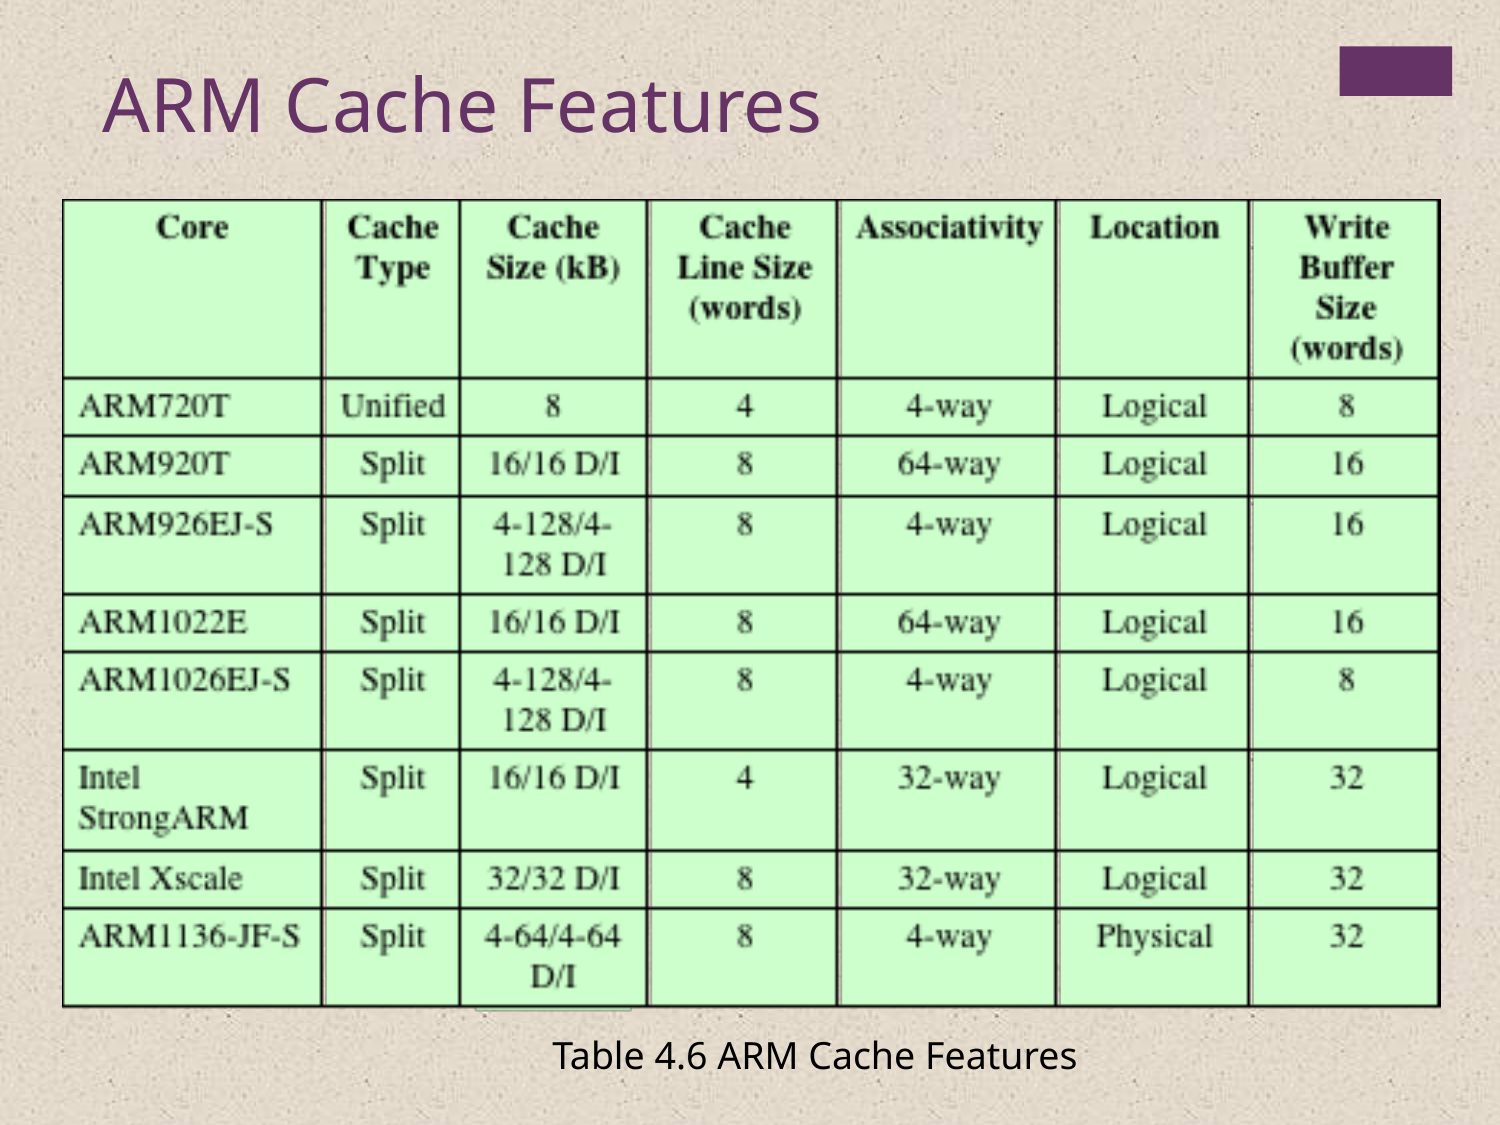

# ARM Cache Features
Table 4.6 ARM Cache Features